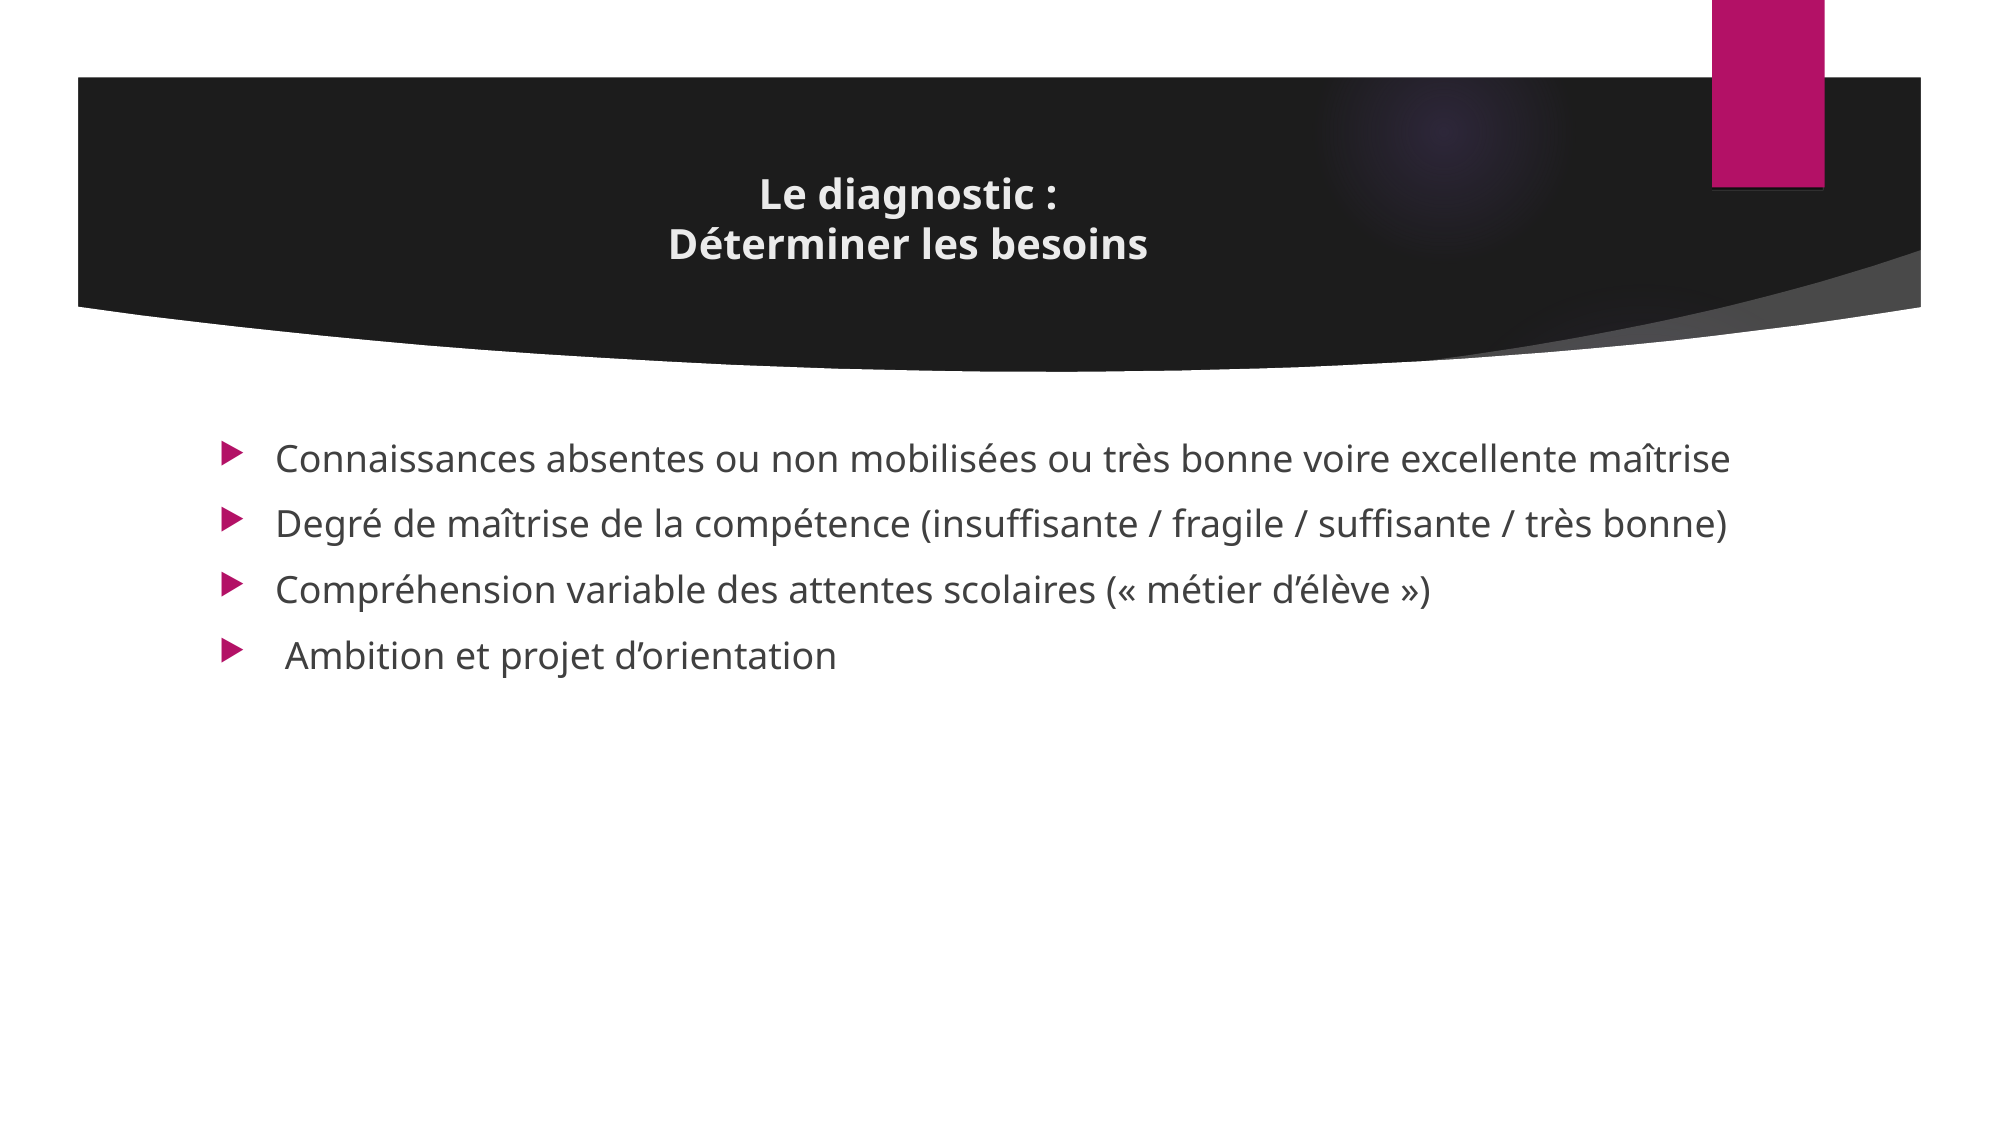

# Le diagnostic : Déterminer les besoins
Connaissances absentes ou non mobilisées ou très bonne voire excellente maîtrise
Degré de maîtrise de la compétence (insuffisante / fragile / suffisante / très bonne)
Compréhension variable des attentes scolaires (« métier d’élève »)
 Ambition et projet d’orientation